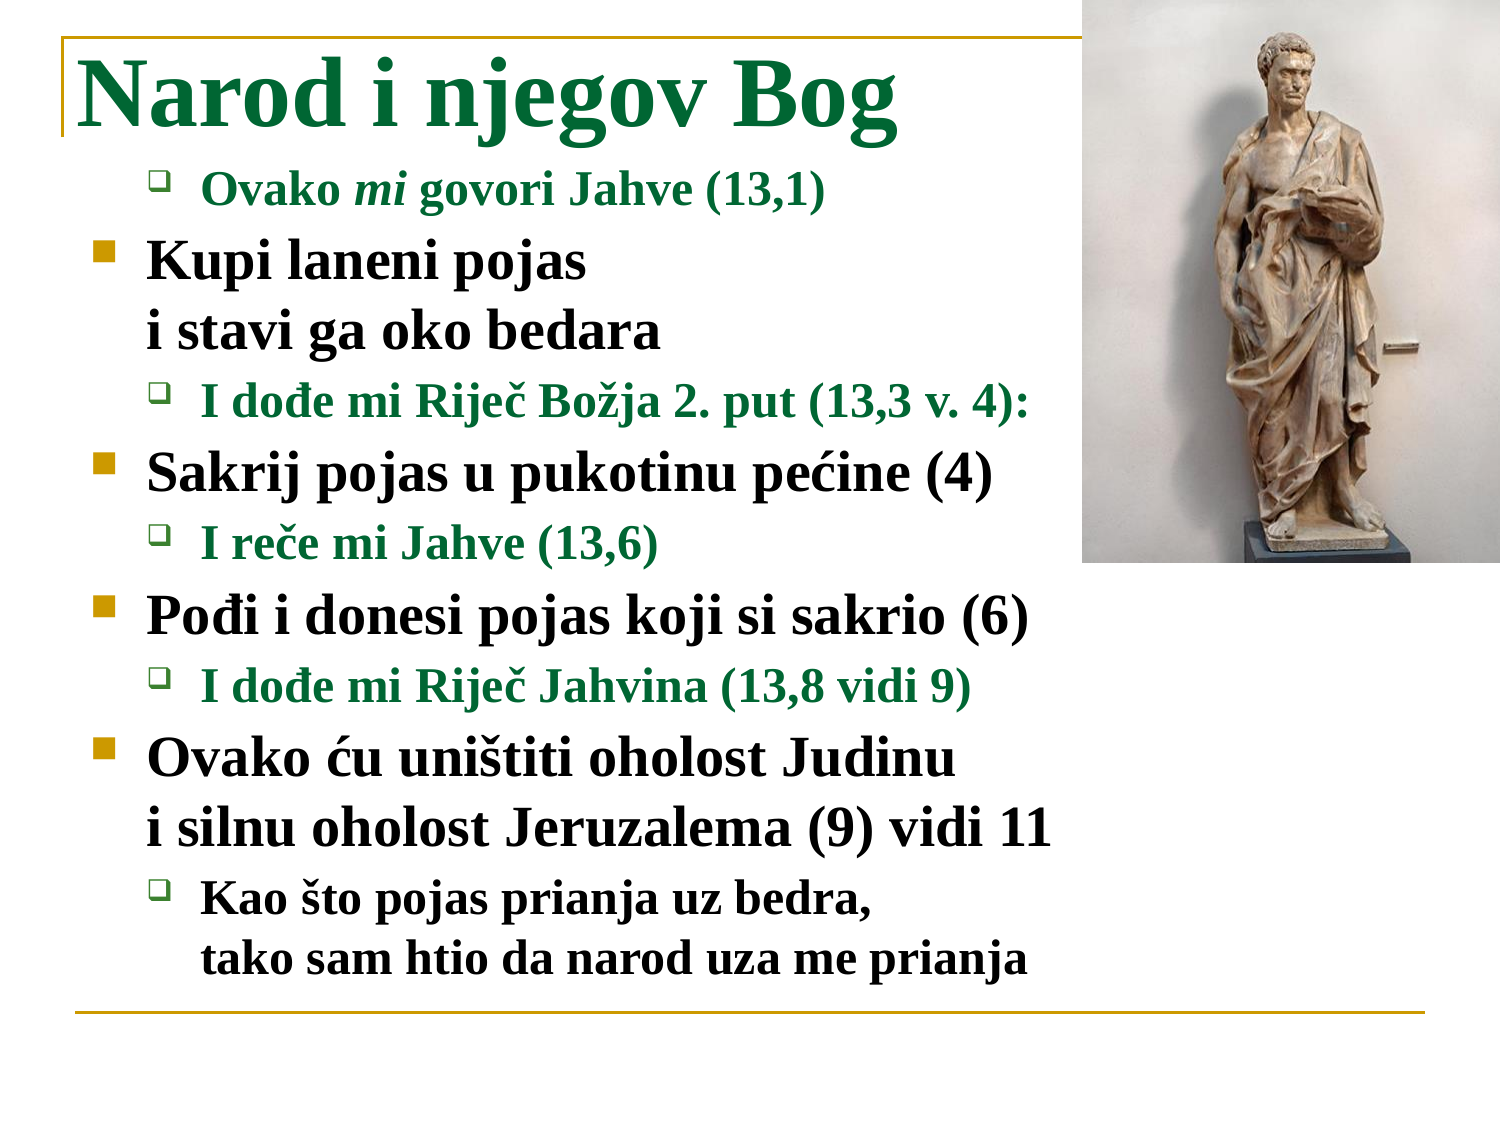

# Narod i njegov Bog
Ovako mi govori Jahve (13,1)
Kupi laneni pojas
i stavi ga oko bedara
I dođe mi Riječ Božja 2. put (13,3 v. 4):
Sakrij pojas u pukotinu pećine (4)
I reče mi Jahve (13,6)
Pođi i donesi pojas koji si sakrio (6)
I dođe mi Riječ Jahvina (13,8 vidi 9)
Ovako ću uništiti oholost Judinu
i silnu oholost Jeruzalema (9) vidi 11
Kao što pojas prianja uz bedra,
tako sam htio da narod uza me prianja